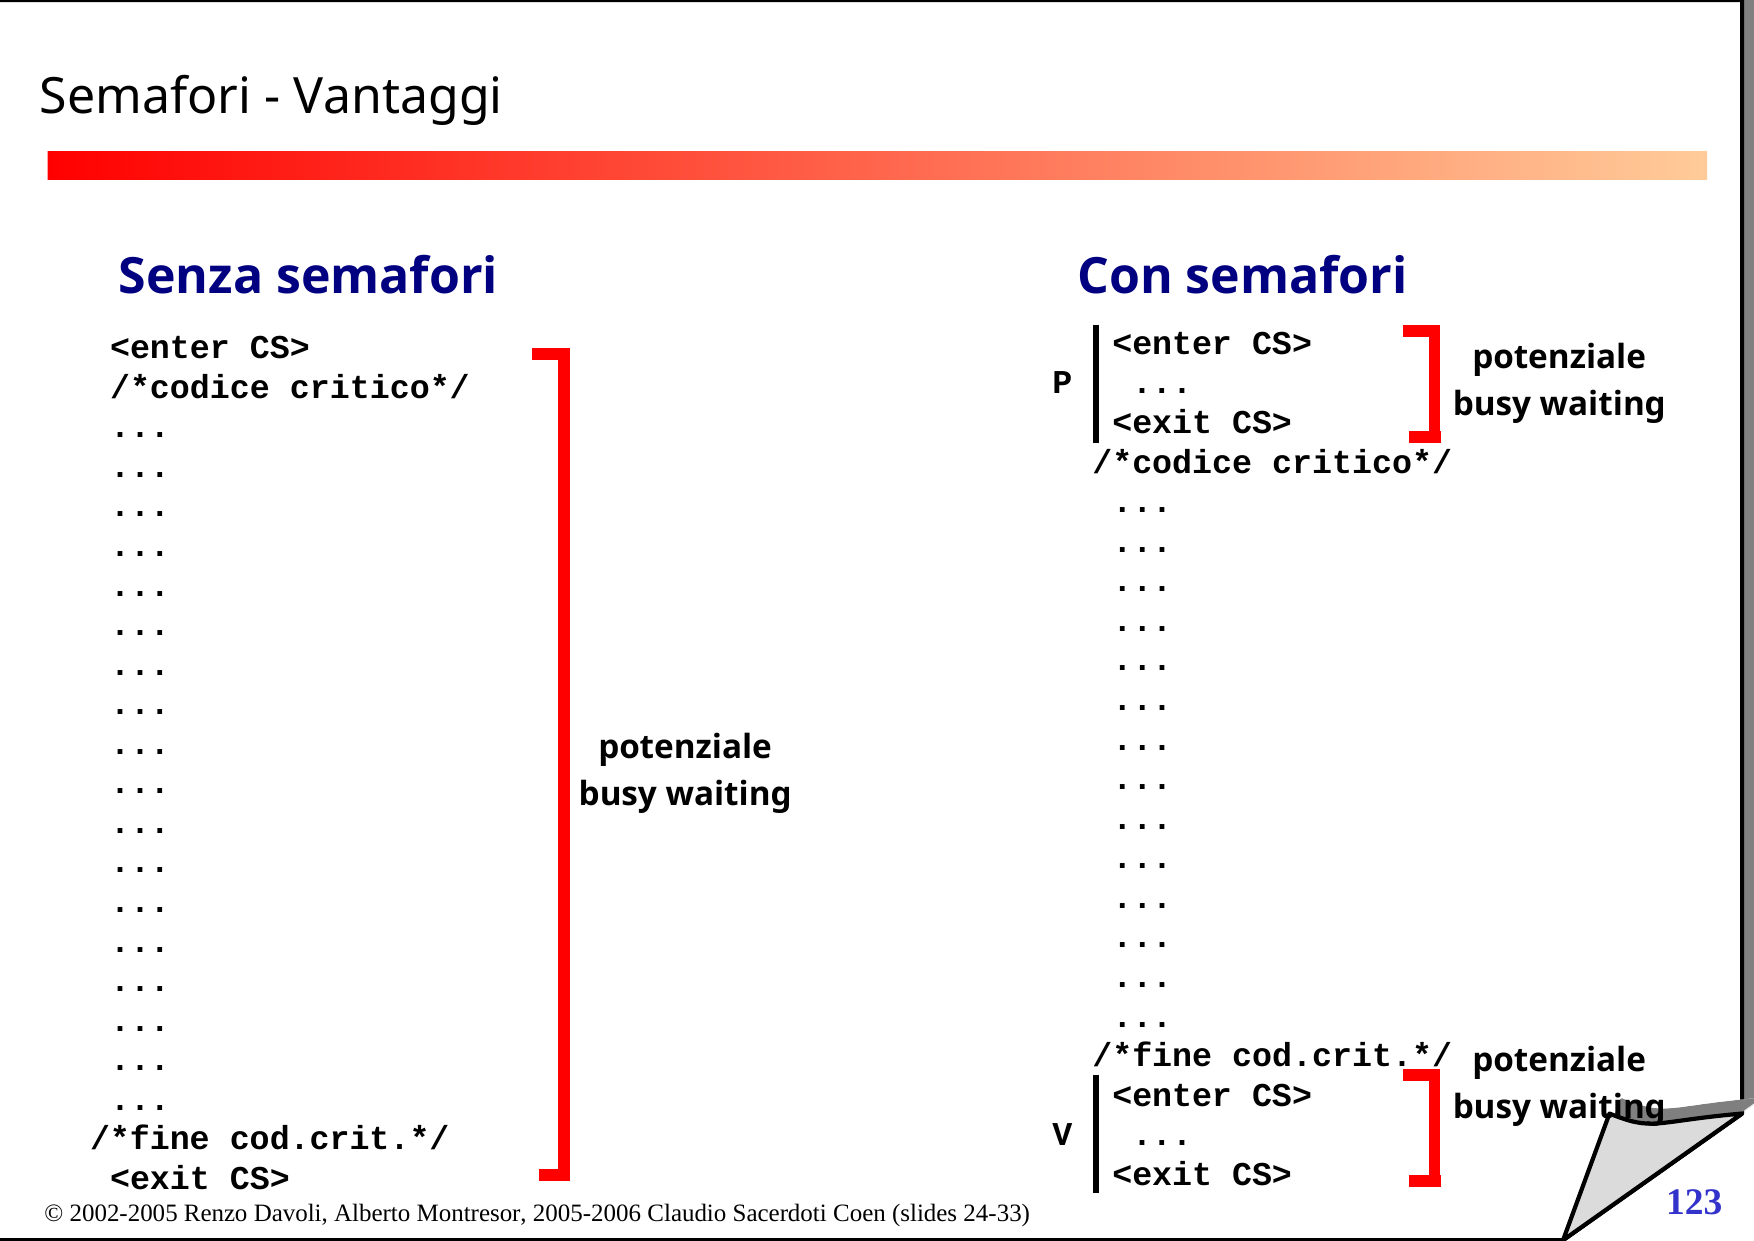

# Semafori - Vantaggi
Senza semafori
Con semafori
 <enter CS>
P ...
 <exit CS>
 /*codice critico*/
 ...
 ...
 ...
 ...
 ...
 ...
 ...
 ...
 ...
 ...
 ...
 ...
 ...
 ...
 /*fine cod.crit.*/
 <enter CS>
V ...
 <exit CS>
 <enter CS>
 /*codice critico*/
 ...
 ...
 ...
 ...
 ...
 ...
 ...
 ...
 ...
 ...
 ...
 ...
 ...
 ...
 ...
 ...
 ...
 ...
 /*fine cod.crit.*/
 <exit CS>
potenziale
busy waiting
potenziale
busy waiting
potenziale
busy waiting